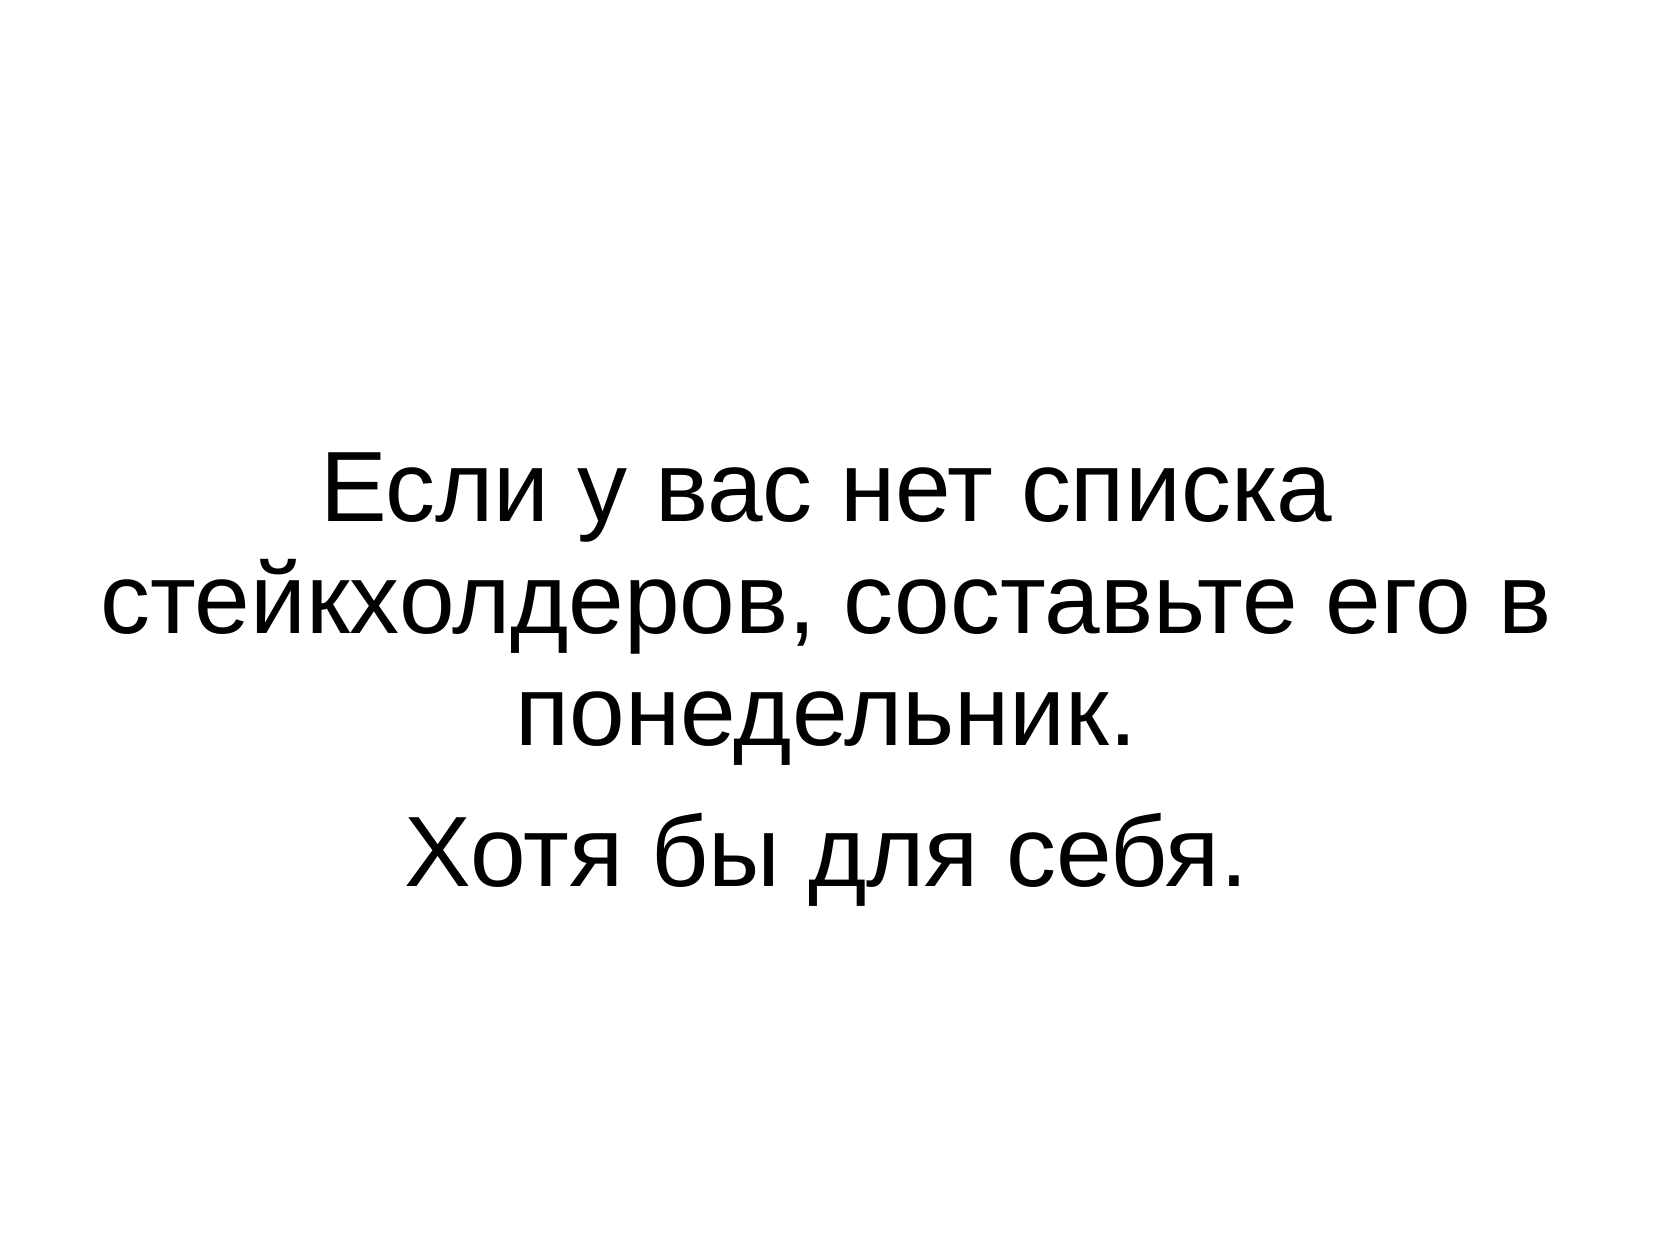

# Если у вас нет списка стейкхолдеров, составьте его в понедельник.
Хотя бы для себя.